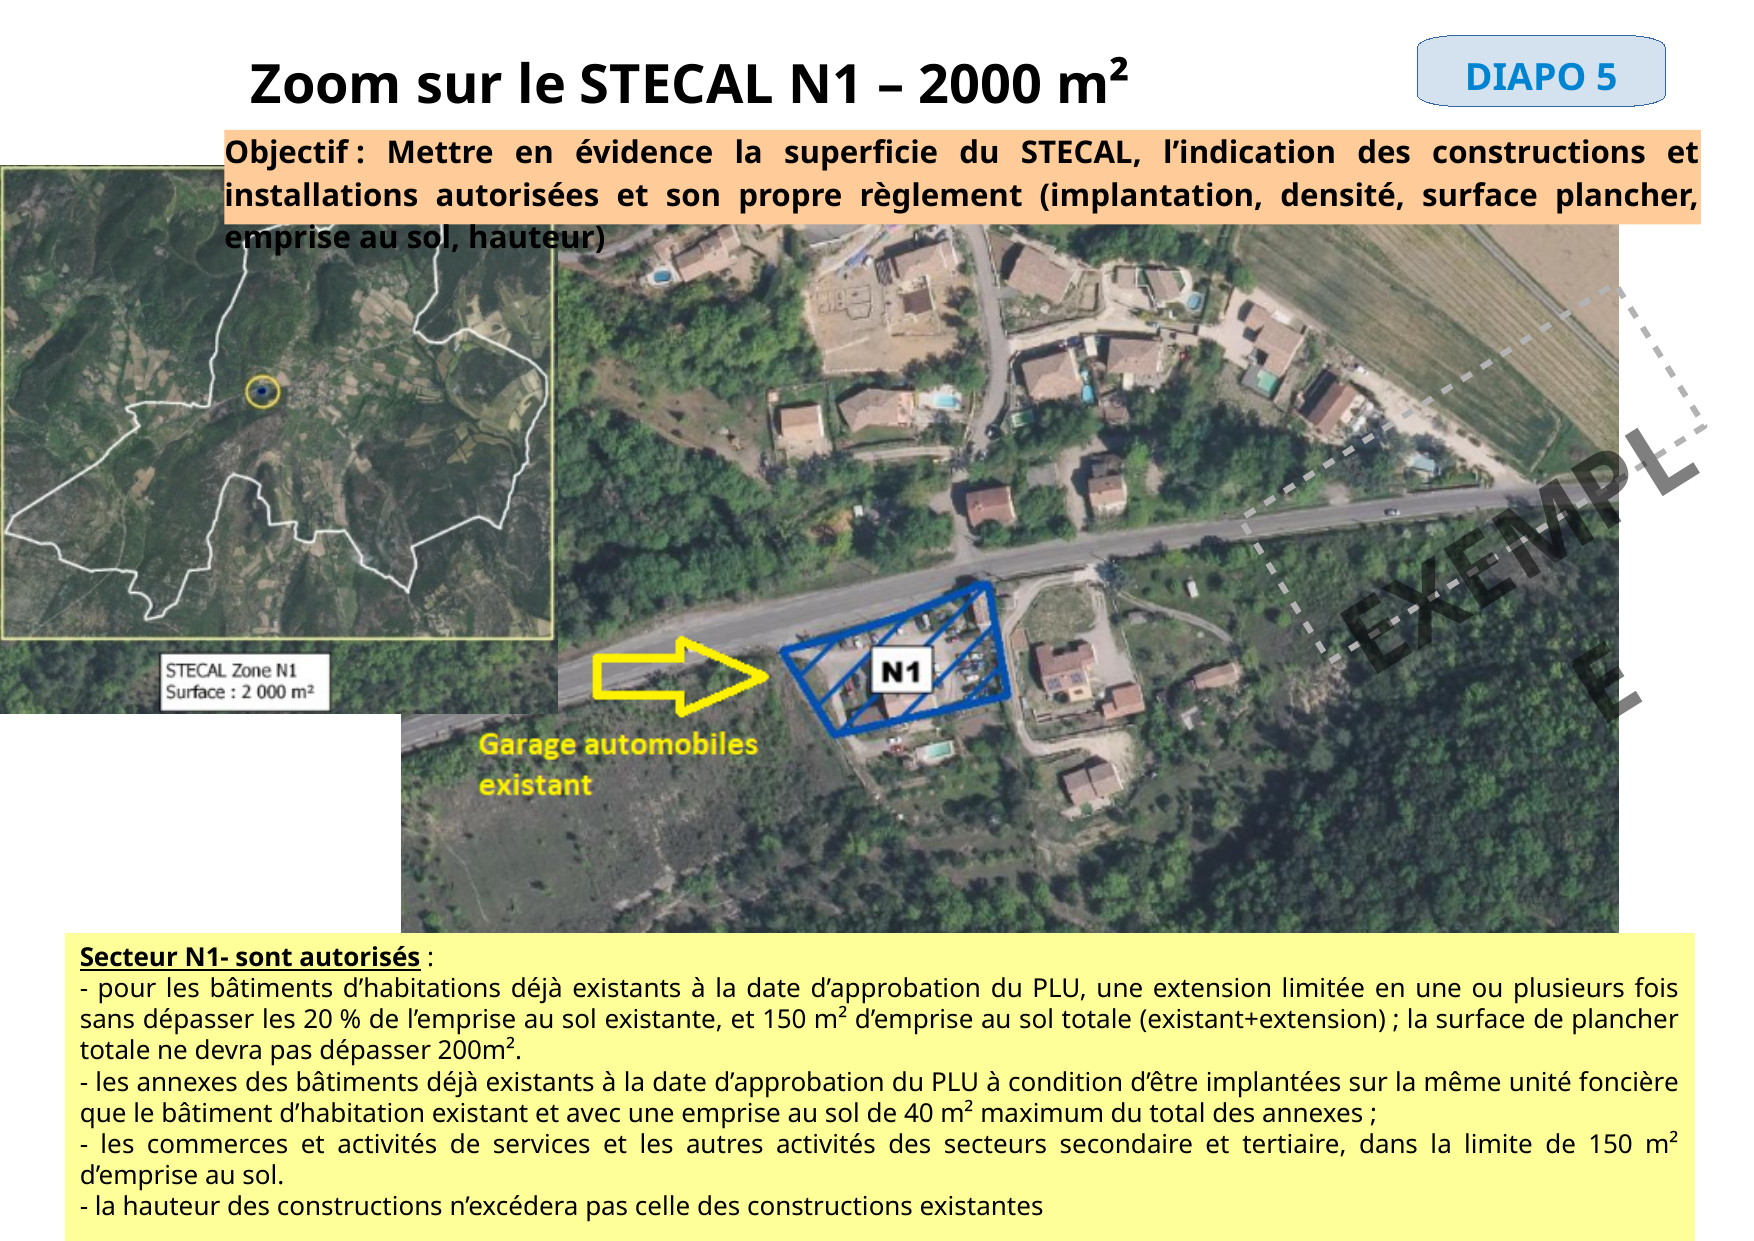

DIAPO 5
# Zoom sur le STECAL N1 – 2000 m²
Objectif : Mettre en évidence la superficie du STECAL, l’indication des constructions et installations autorisées et son propre règlement (implantation, densité, surface plancher, emprise au sol, hauteur)
 EXEMPLE
Secteur N1- sont autorisés :
- pour les bâtiments d’habitations déjà existants à la date d’approbation du PLU, une extension limitée en une ou plusieurs fois sans dépasser les 20 % de l’emprise au sol existante, et 150 m² d’emprise au sol totale (existant+extension) ; la surface de plancher totale ne devra pas dépasser 200m².
- les annexes des bâtiments déjà existants à la date d’approbation du PLU à condition d’être implantées sur la même unité foncière que le bâtiment d’habitation existant et avec une emprise au sol de 40 m² maximum du total des annexes ;
- les commerces et activités de services et les autres activités des secteurs secondaire et tertiaire, dans la limite de 150 m² d’emprise au sol.
- la hauteur des constructions n’excédera pas celle des constructions existantes